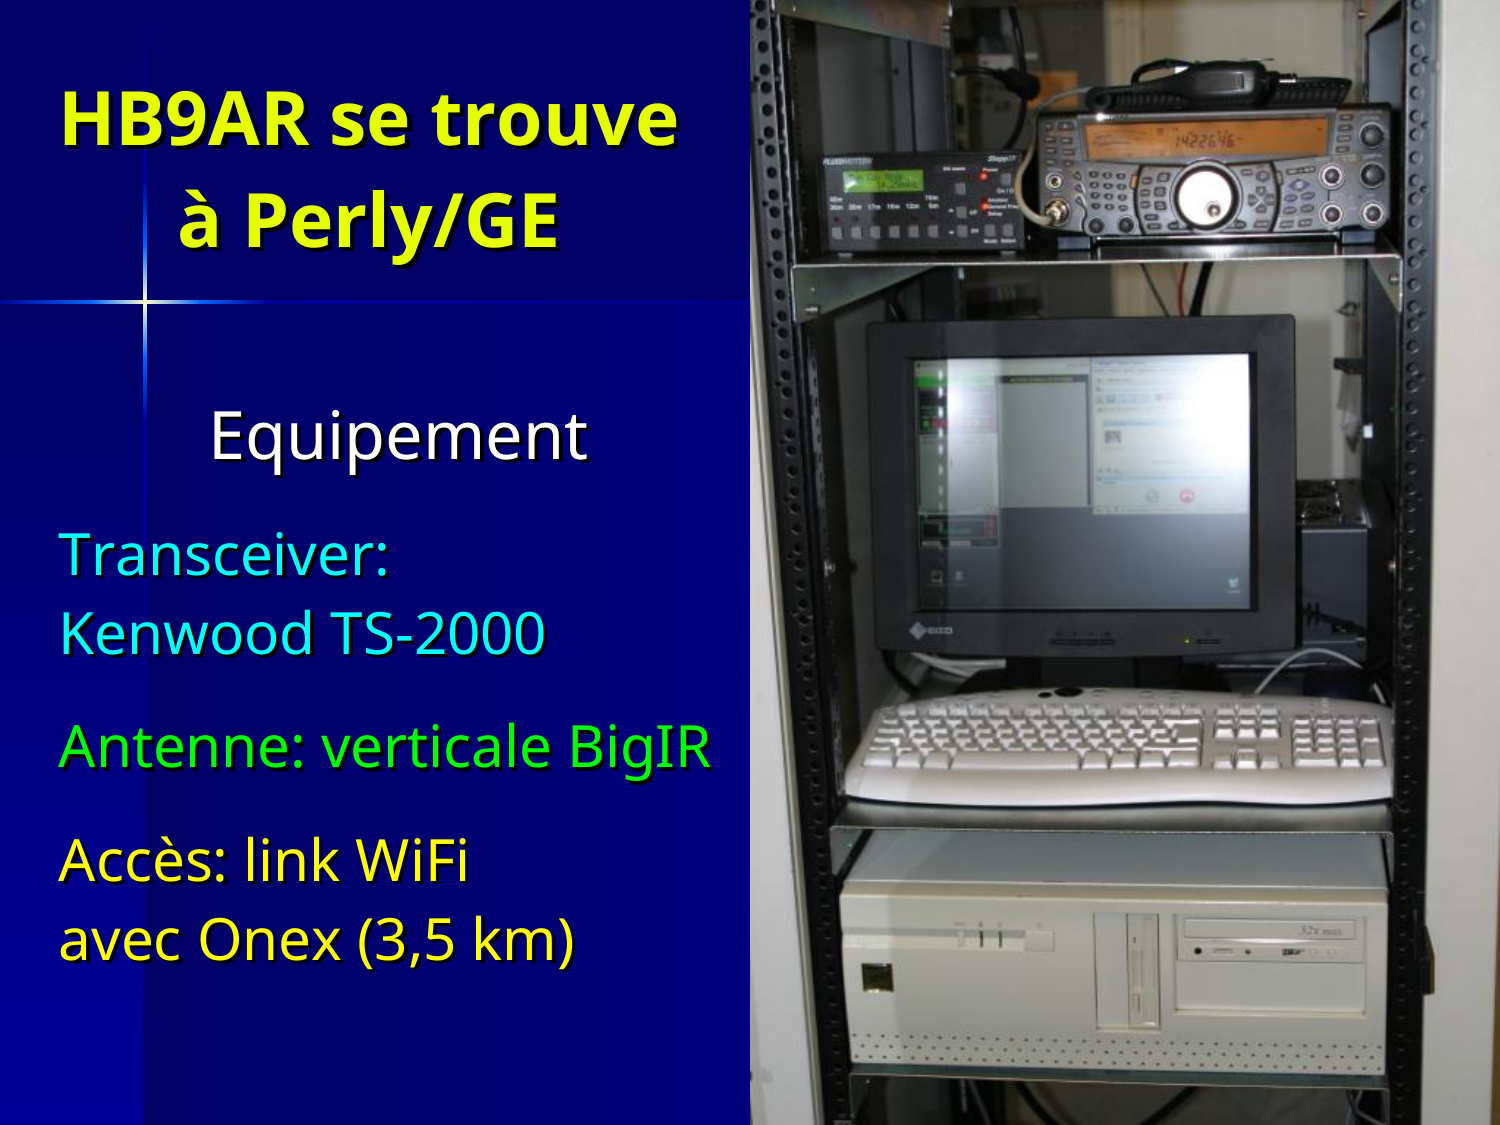

# HB9AR se trouve à Perly/GE
Equipement
Transceiver:
Kenwood TS-2000
Antenne: verticale BigIR
Accès: link WiFi
avec Onex (3,5 km)